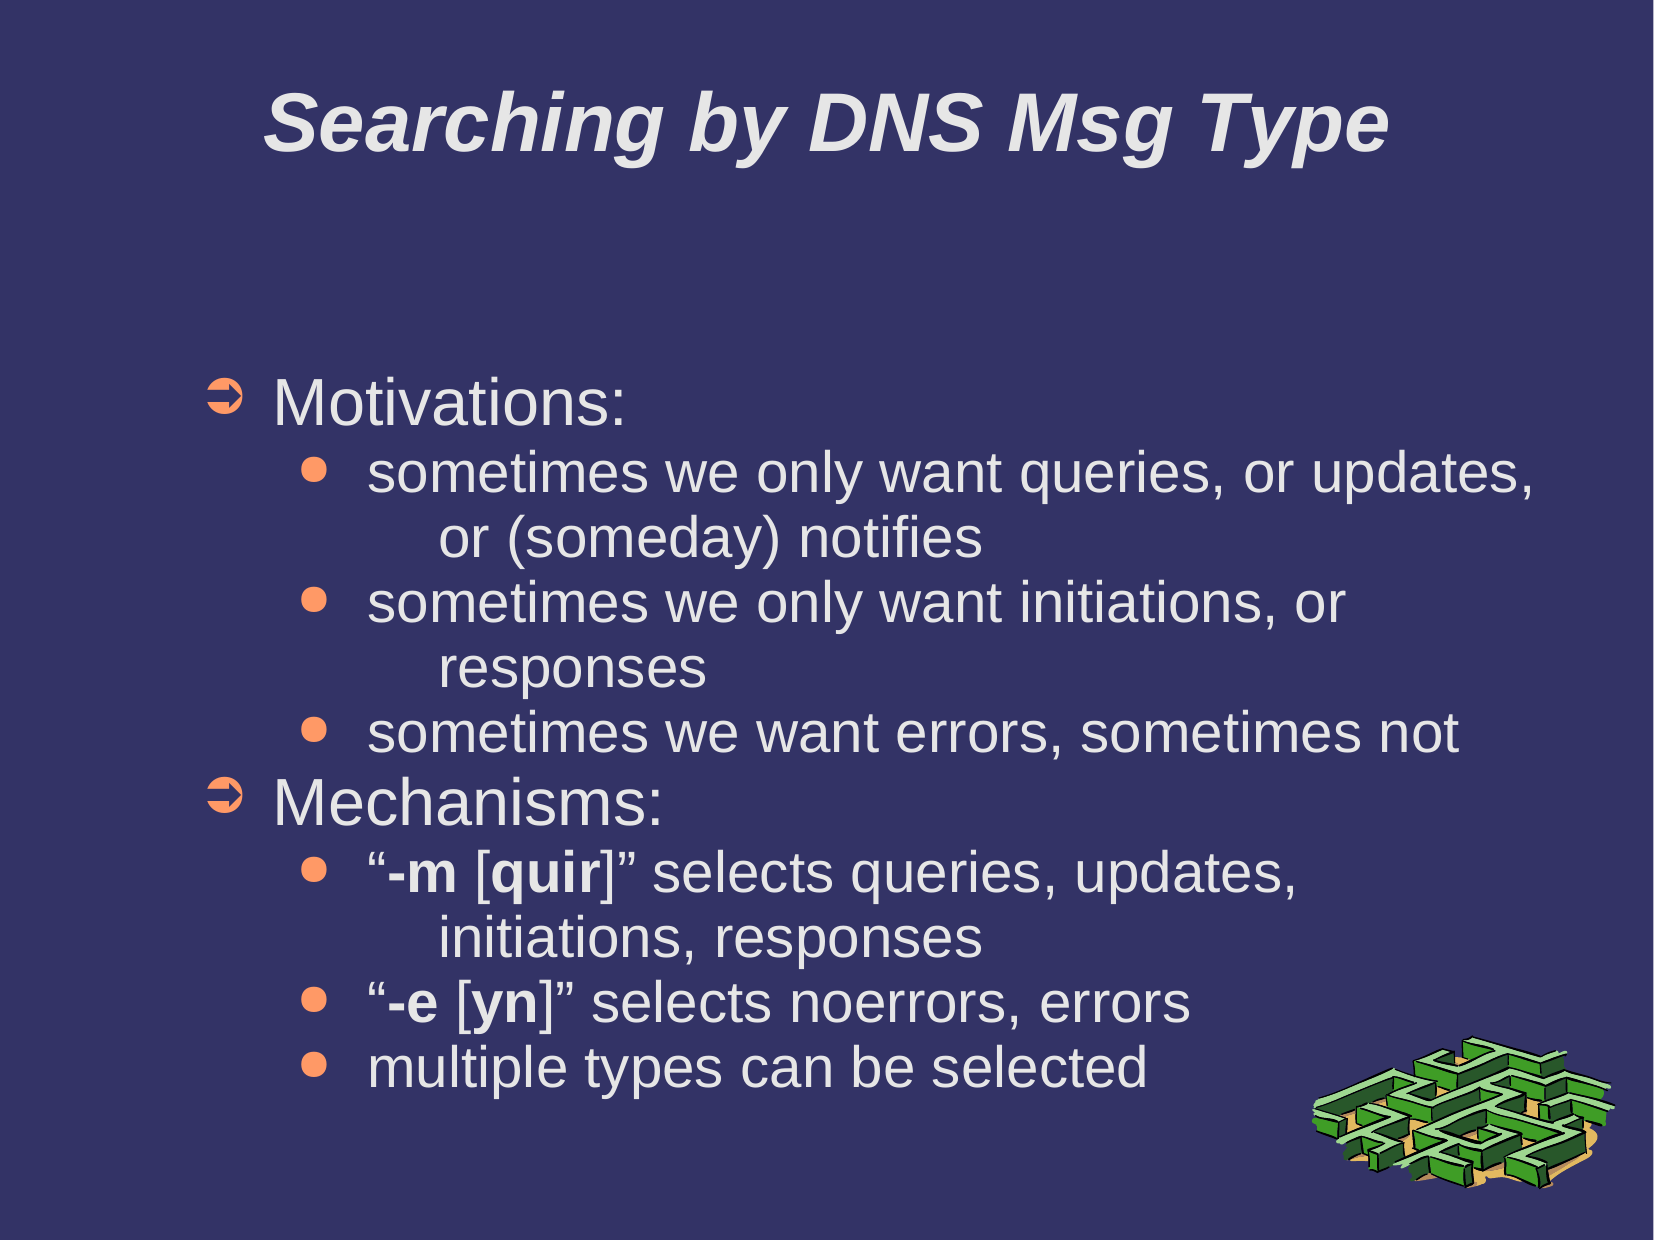

# Searching by DNS Msg Type
Motivations:
sometimes we only want queries, or updates, or (someday) notifies
sometimes we only want initiations, or responses
sometimes we want errors, sometimes not
Mechanisms:
“-m [quir]” selects queries, updates, initiations, responses
“-e [yn]” selects noerrors, errors
multiple types can be selected